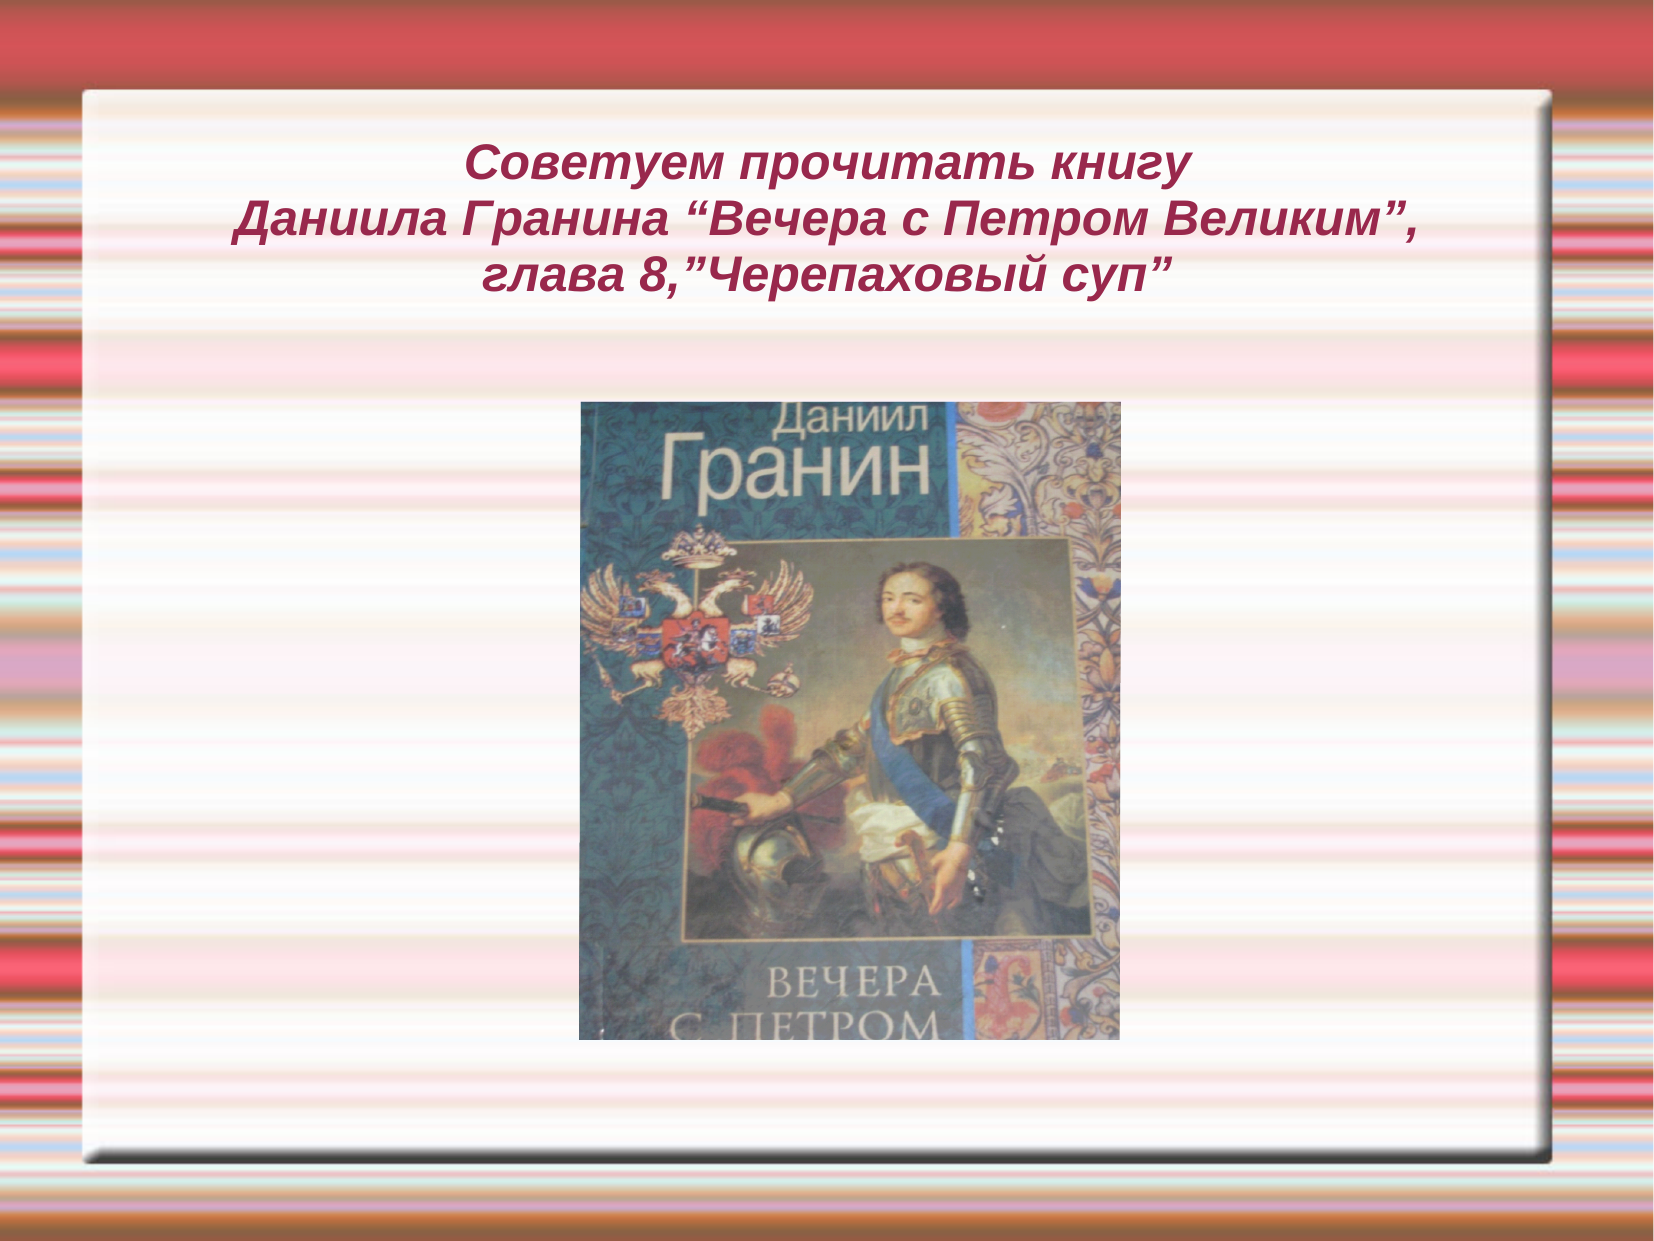

# Советуем прочитать книгу Даниила Гранина “Вечера с Петром Великим”, глава 8,”Черепаховый суп”